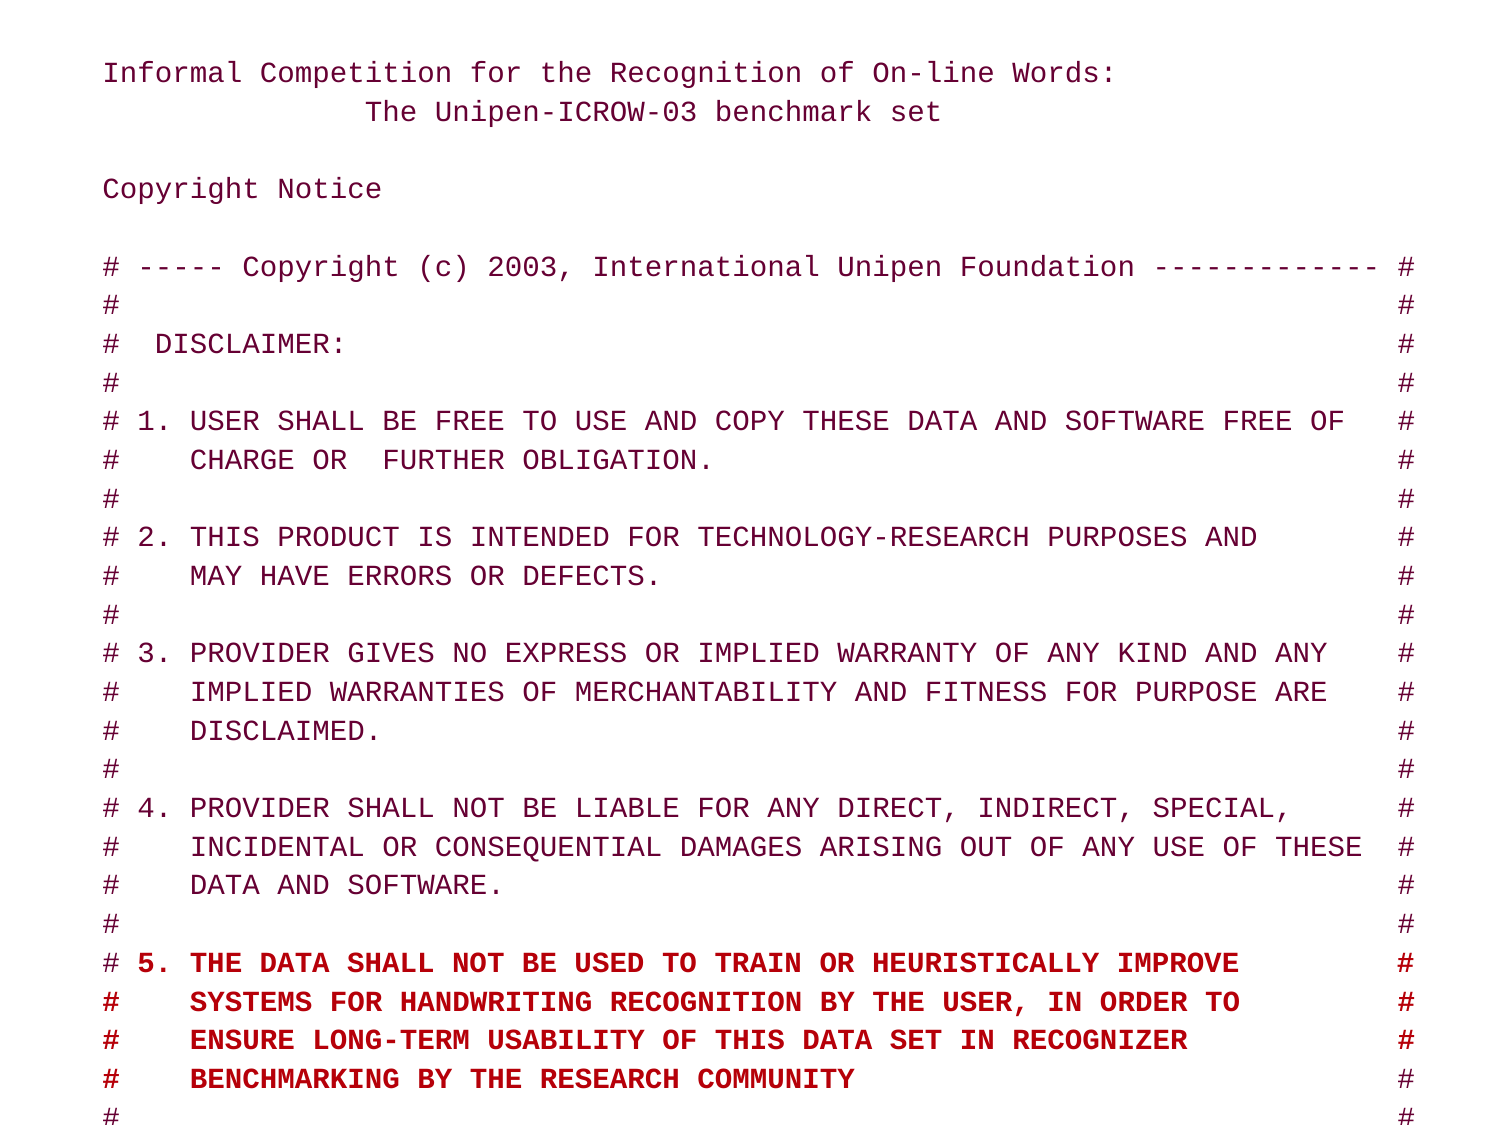

Informal Competition for the Recognition of On-line Words:
 The Unipen-ICROW-03 benchmark set
Copyright Notice
# ----- Copyright (c) 2003, International Unipen Foundation ------------- #
# #
# DISCLAIMER: #
# #
# 1. USER SHALL BE FREE TO USE AND COPY THESE DATA AND SOFTWARE FREE OF #
# CHARGE OR FURTHER OBLIGATION. #
# #
# 2. THIS PRODUCT IS INTENDED FOR TECHNOLOGY-RESEARCH PURPOSES AND #
# MAY HAVE ERRORS OR DEFECTS. #
# #
# 3. PROVIDER GIVES NO EXPRESS OR IMPLIED WARRANTY OF ANY KIND AND ANY #
# IMPLIED WARRANTIES OF MERCHANTABILITY AND FITNESS FOR PURPOSE ARE #
# DISCLAIMED. #
# #
# 4. PROVIDER SHALL NOT BE LIABLE FOR ANY DIRECT, INDIRECT, SPECIAL, #
# INCIDENTAL OR CONSEQUENTIAL DAMAGES ARISING OUT OF ANY USE OF THESE #
# DATA AND SOFTWARE. #
# #
# 5. THE DATA SHALL NOT BE USED TO TRAIN OR HEURISTICALLY IMPROVE #
# SYSTEMS FOR HANDWRITING RECOGNITION BY THE USER, IN ORDER TO #
# ENSURE LONG-TERM USABILITY OF THIS DATA SET IN RECOGNIZER #
# BENCHMARKING BY THE RESEARCH COMMUNITY #
# #
###########################################################################